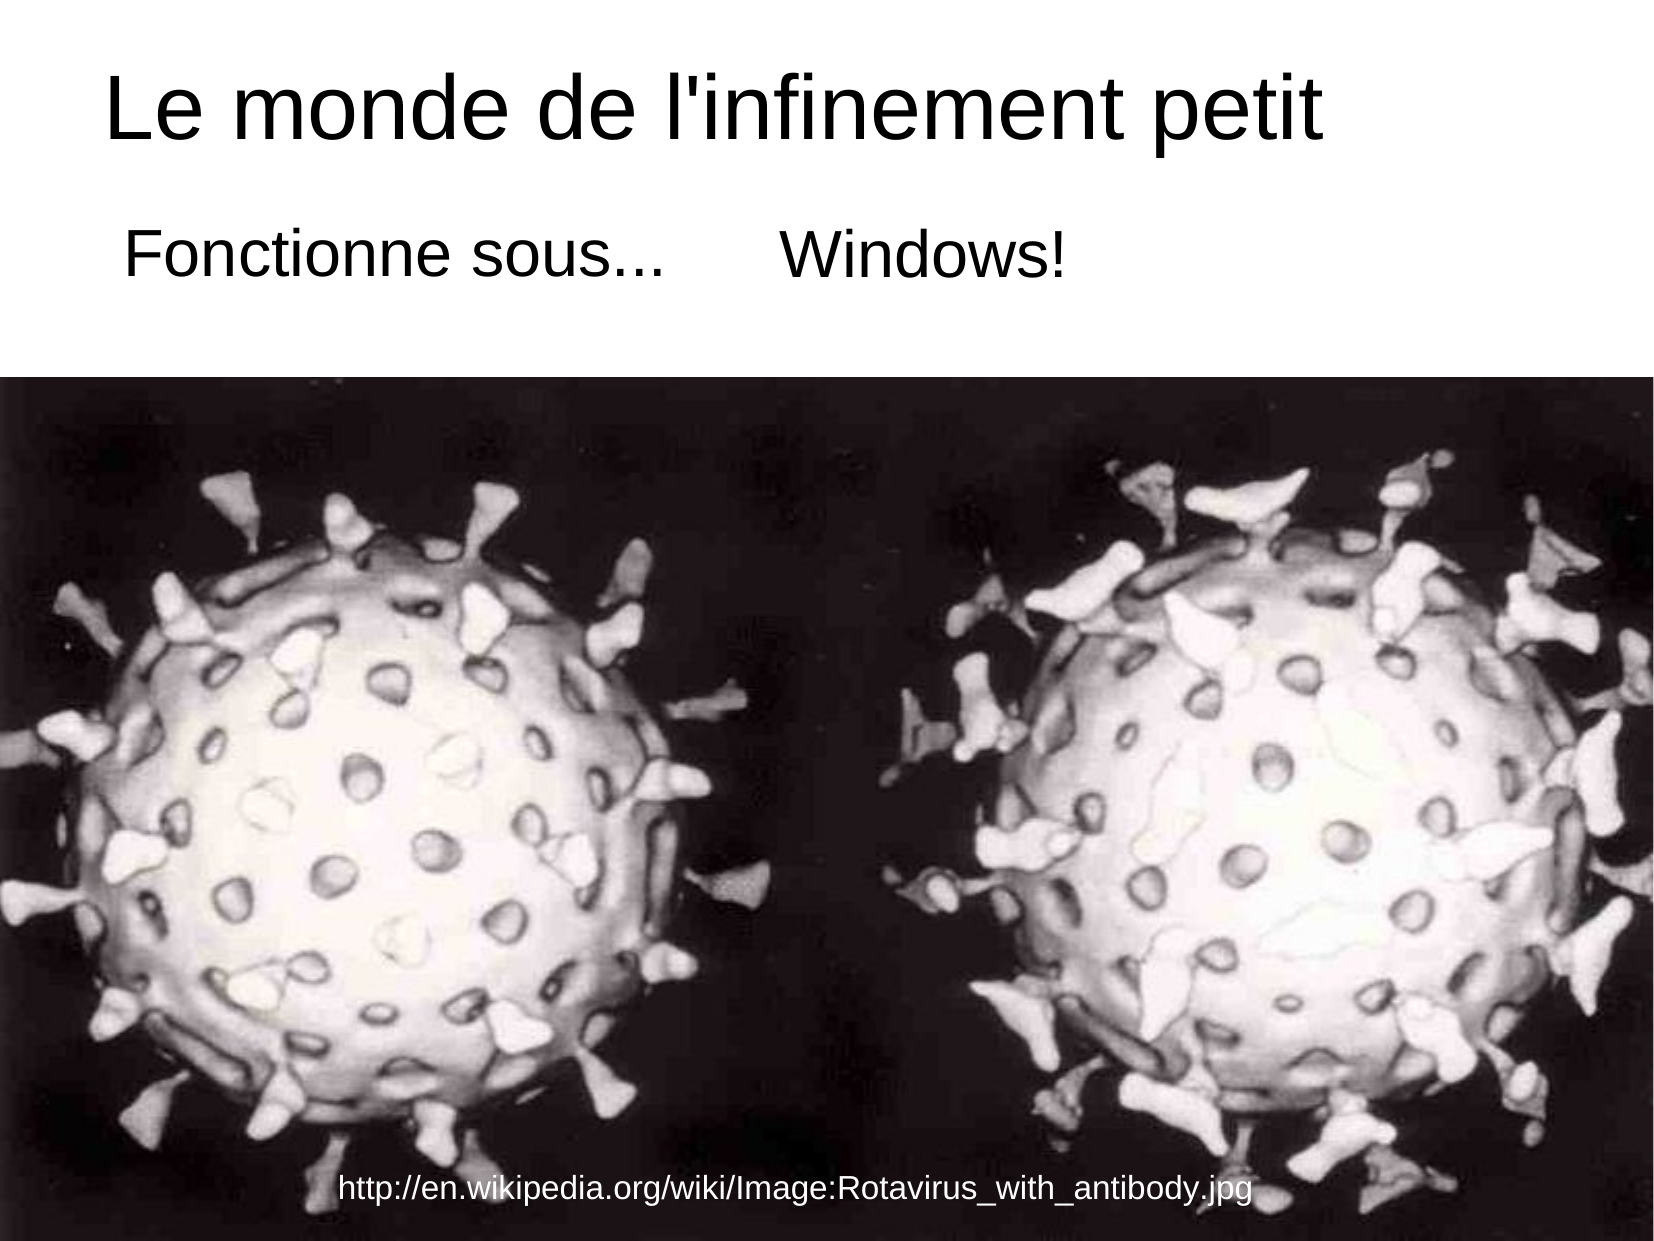

# Le monde de l'infinement petit
Fonctionne sous...
Windows!
http://en.wikipedia.org/wiki/Image:Rotavirus_with_antibody.jpg